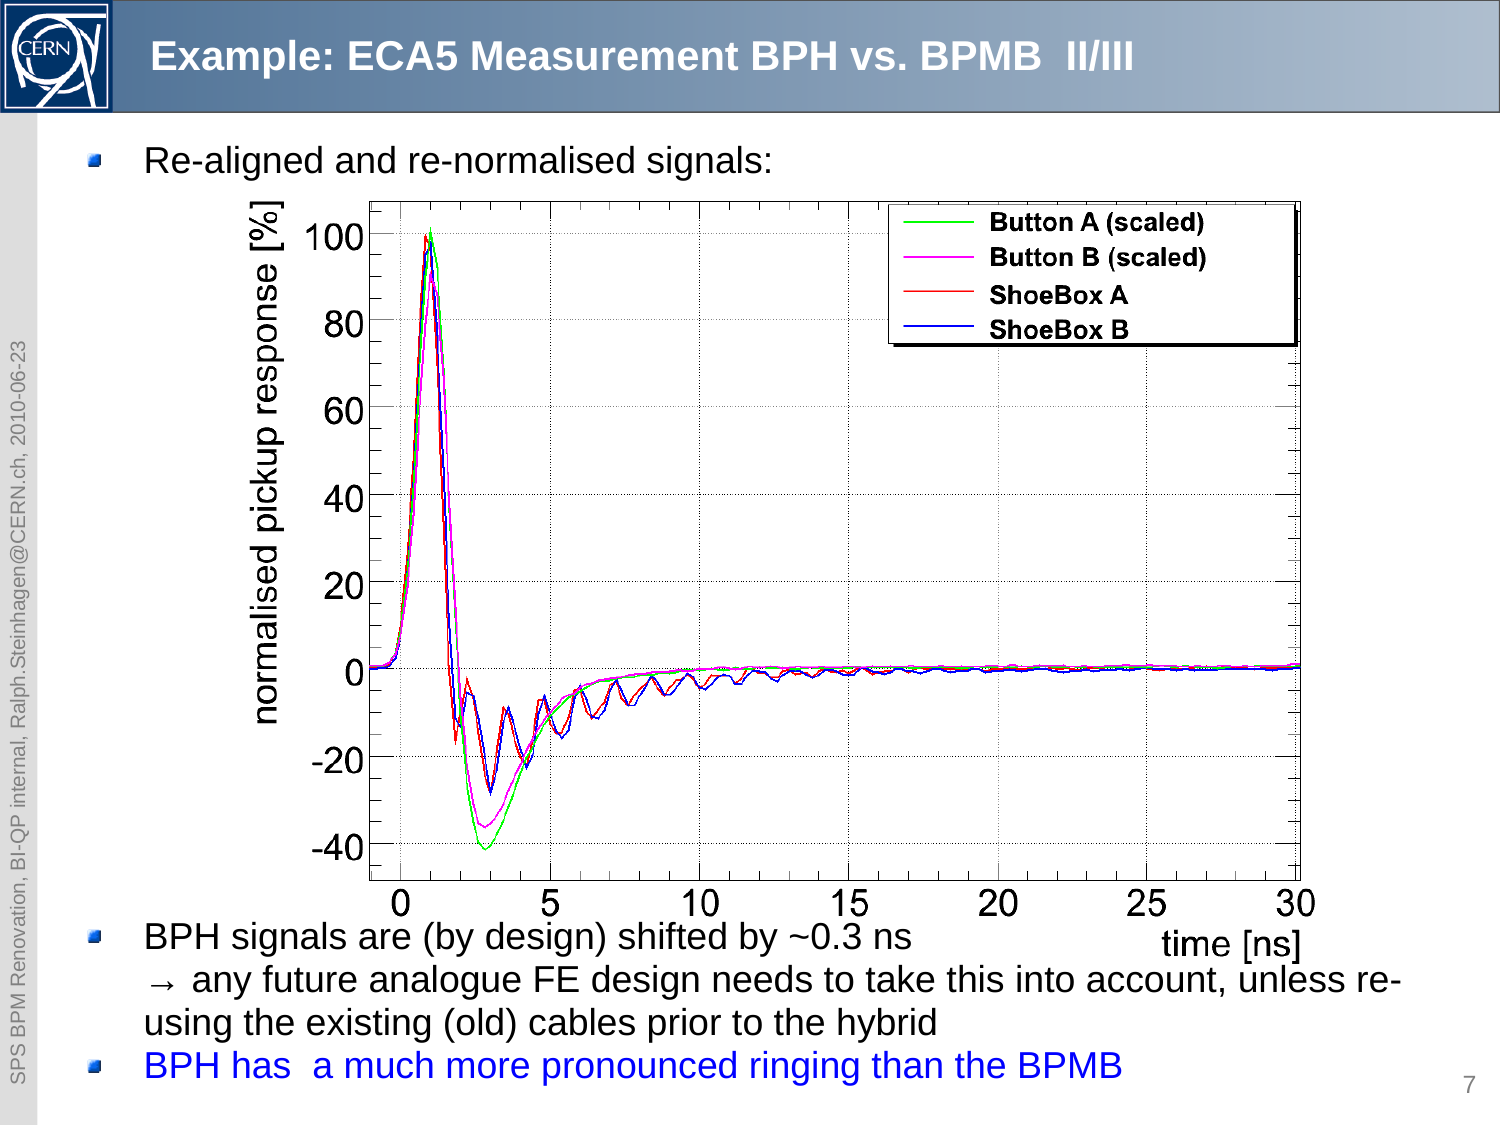

# Example: ECA5 Measurement BPH vs. BPMB II/III
Re-aligned and re-normalised signals:
BPH signals are (by design) shifted by ~0.3 ns				→ any future analogue FE design needs to take this into account, unless re-using the existing (old) cables prior to the hybrid
BPH has a much more pronounced ringing than the BPMB